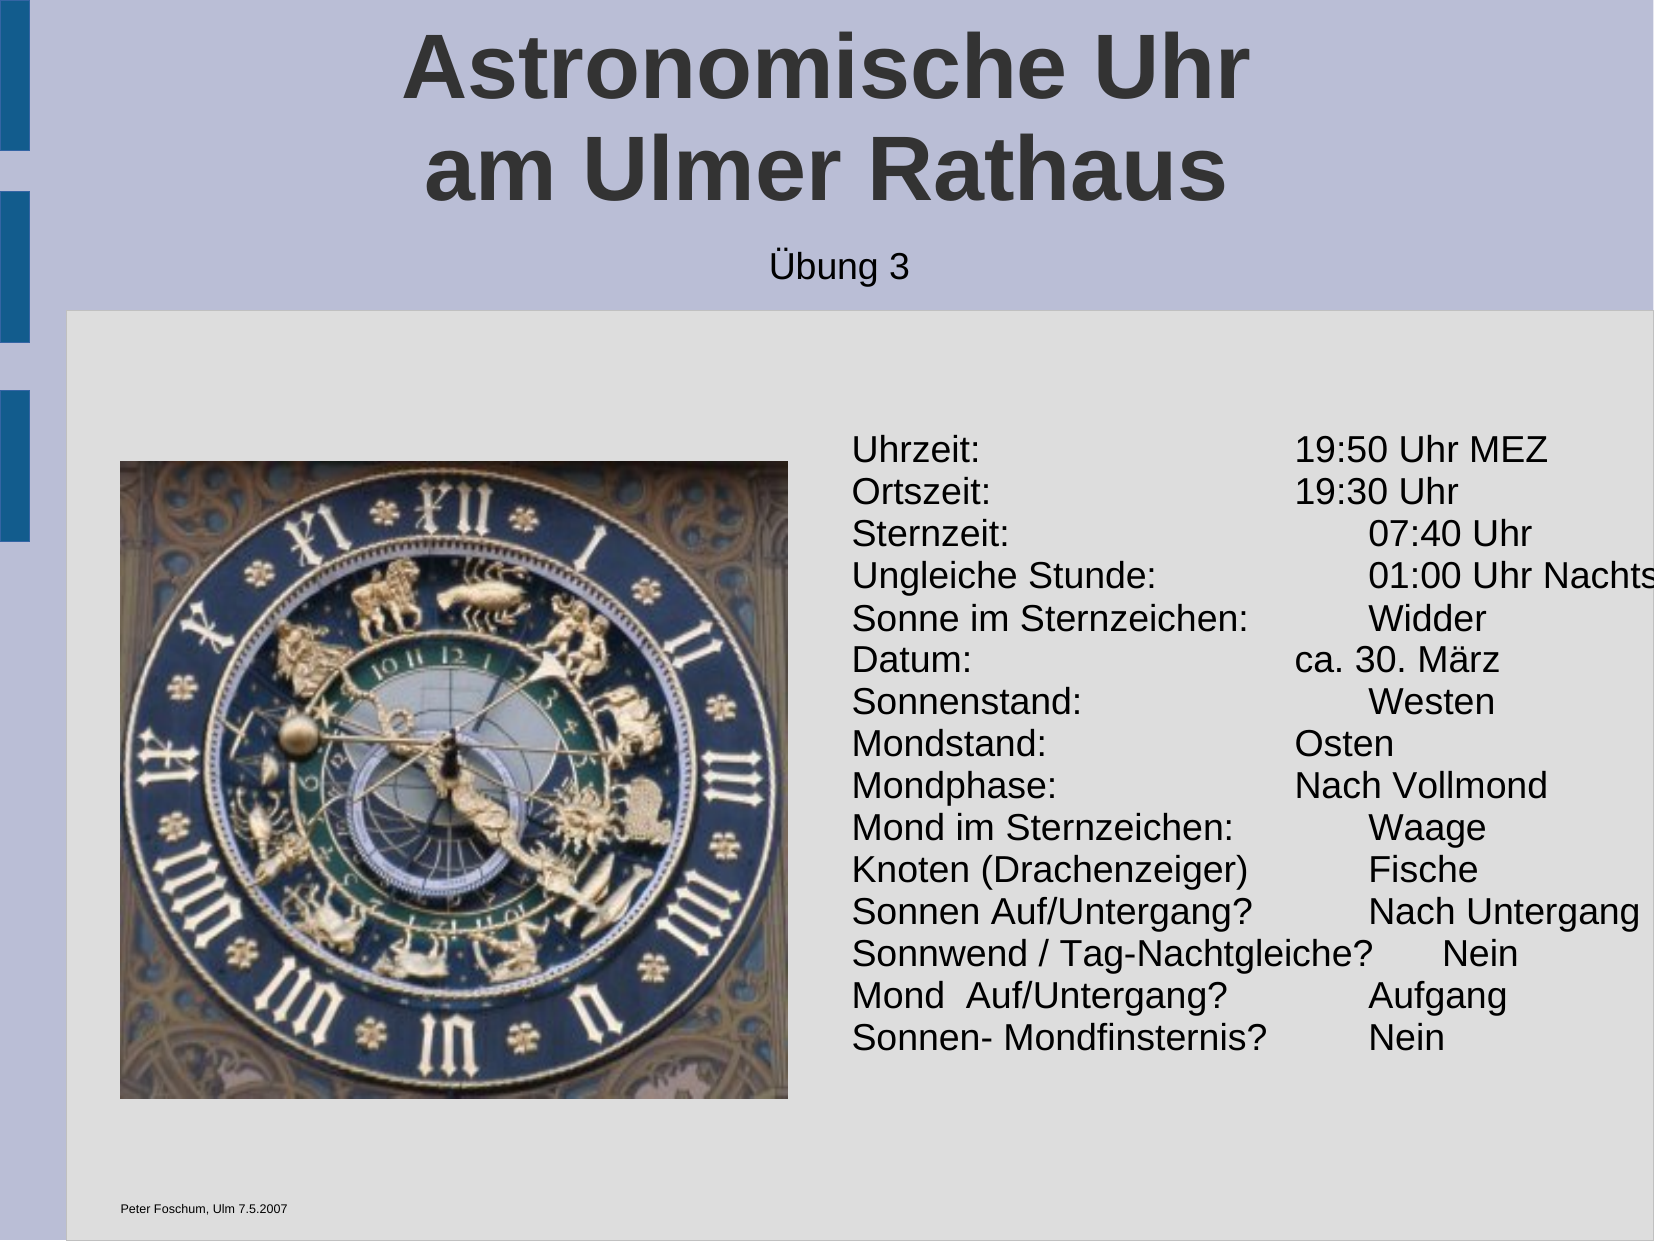

# Astronomische Uhr am Ulmer Rathaus
Übung 3
Uhrzeit:					19:50 Uhr MEZ
Ortszeit:					19:30 Uhr
Sternzeit:					07:40 Uhr
Ungleiche Stunde:			01:00 Uhr Nachts
Sonne im Sternzeichen:		Widder
Datum:					ca. 30. März
Sonnenstand:				Westen
Mondstand:				Osten
Mondphase:				Nach Vollmond
Mond im Sternzeichen:		Waage
Knoten (Drachenzeiger)		Fische
Sonnen Auf/Untergang?		Nach Untergang
Sonnwend / Tag-Nachtgleiche?	Nein
Mond Auf/Untergang?		Aufgang
Sonnen- Mondfinsternis?		Nein
Peter Foschum, Ulm 7.5.2007
Peter Foschum, Ulm 16.4.2007
Peter Foschum, Ulm 16.4.2007